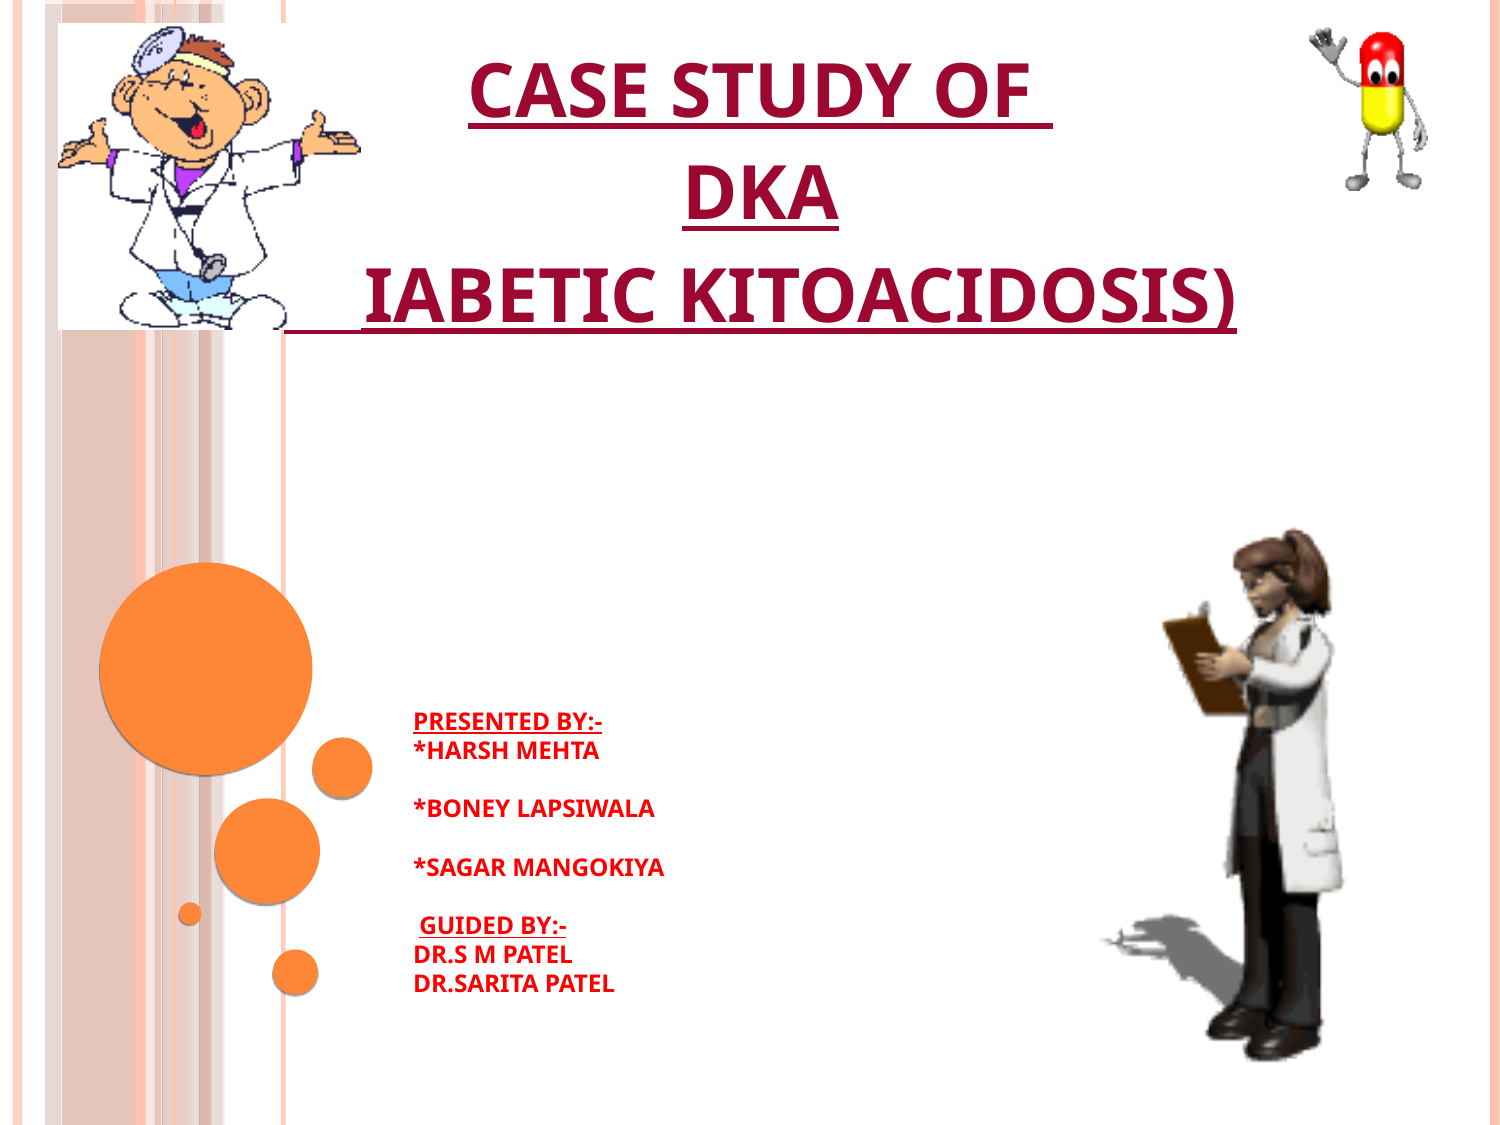

CASE STUDY OF
DKA
(DIABETIC KITOACIDOSIS)
# Presented by:- *HARSH MEHTA *BONEY LAPSIWALA *SAGAR MANGOKIYA Guided by:- DR.S M PATEL DR.SARITA PATEL